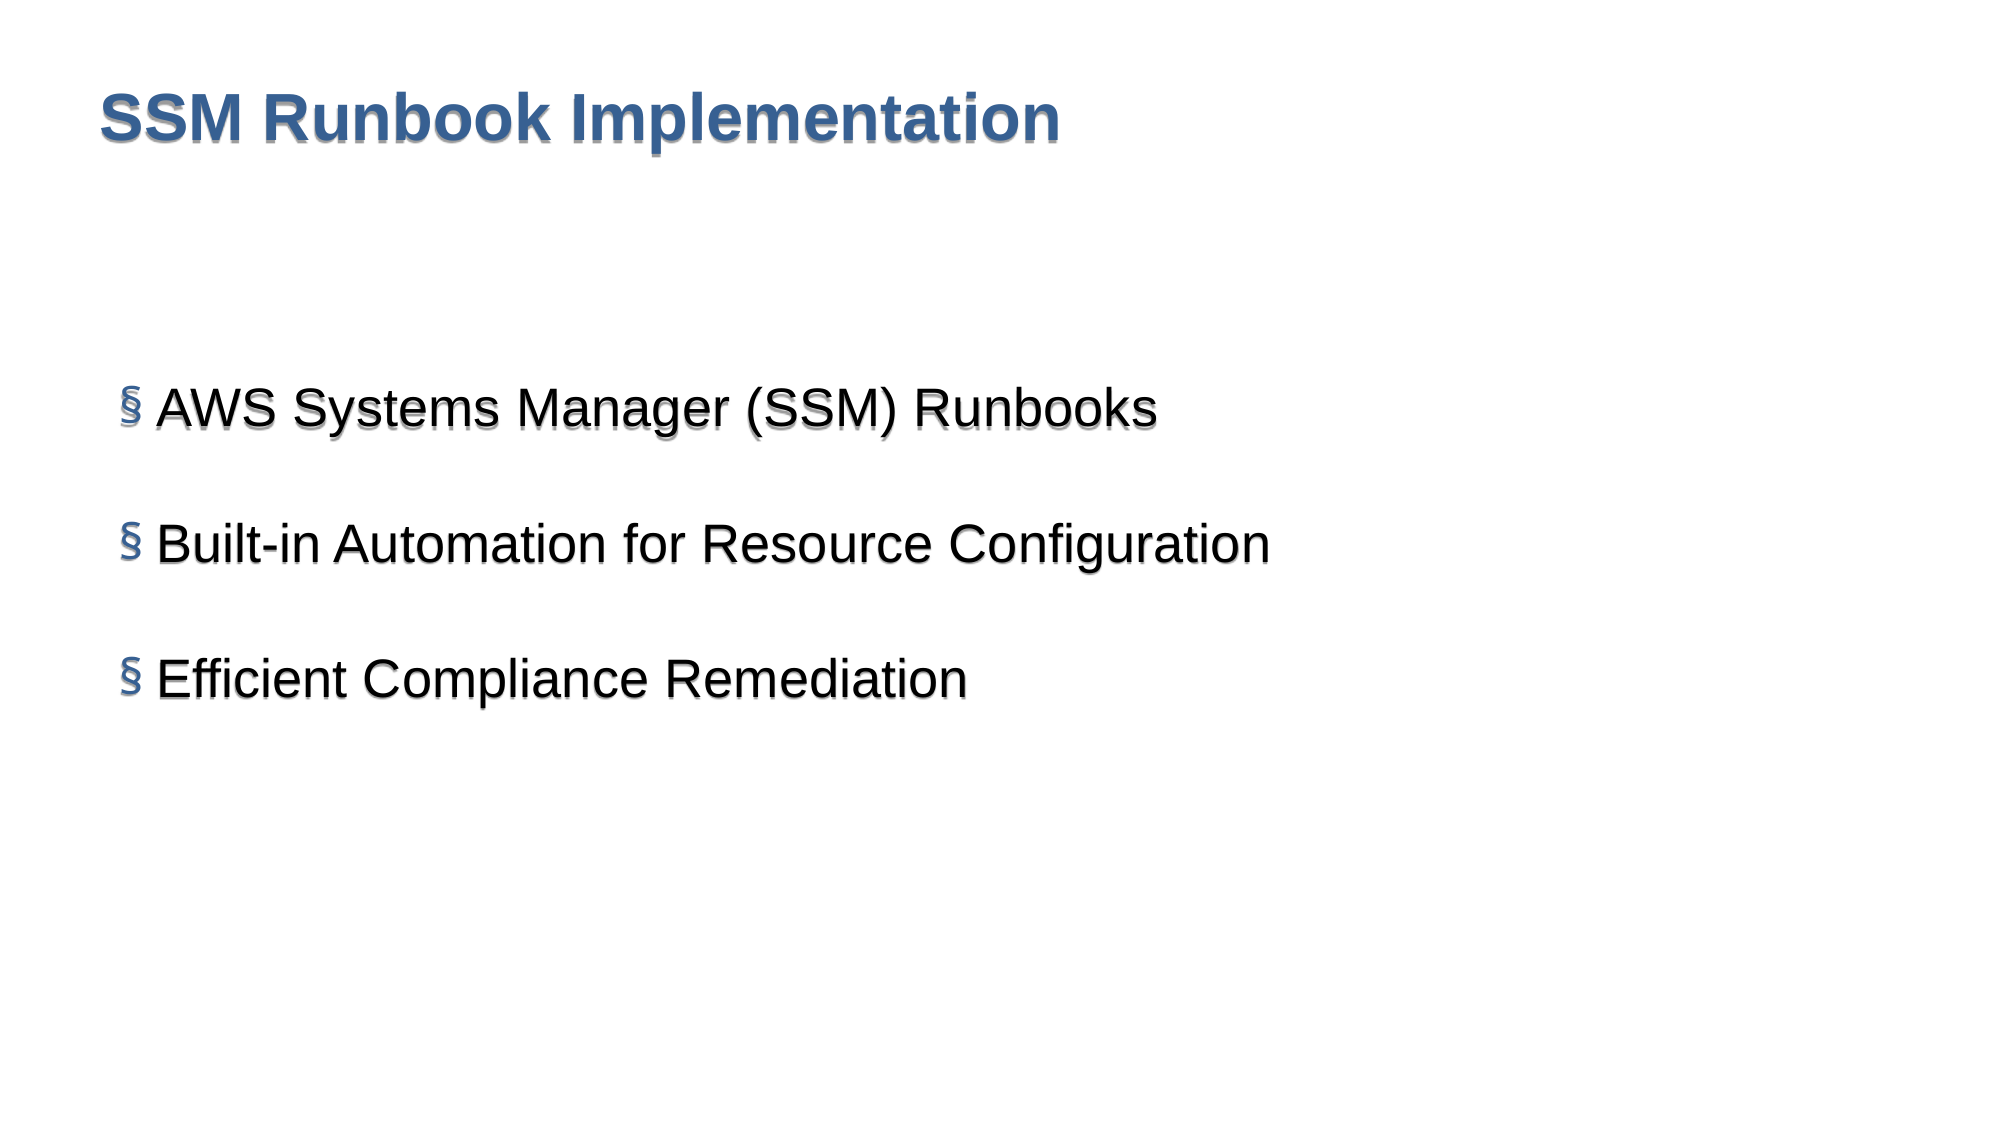

# SSM Runbook Implementation
AWS Systems Manager (SSM) Runbooks
Built-in Automation for Resource Configuration
Efficient Compliance Remediation